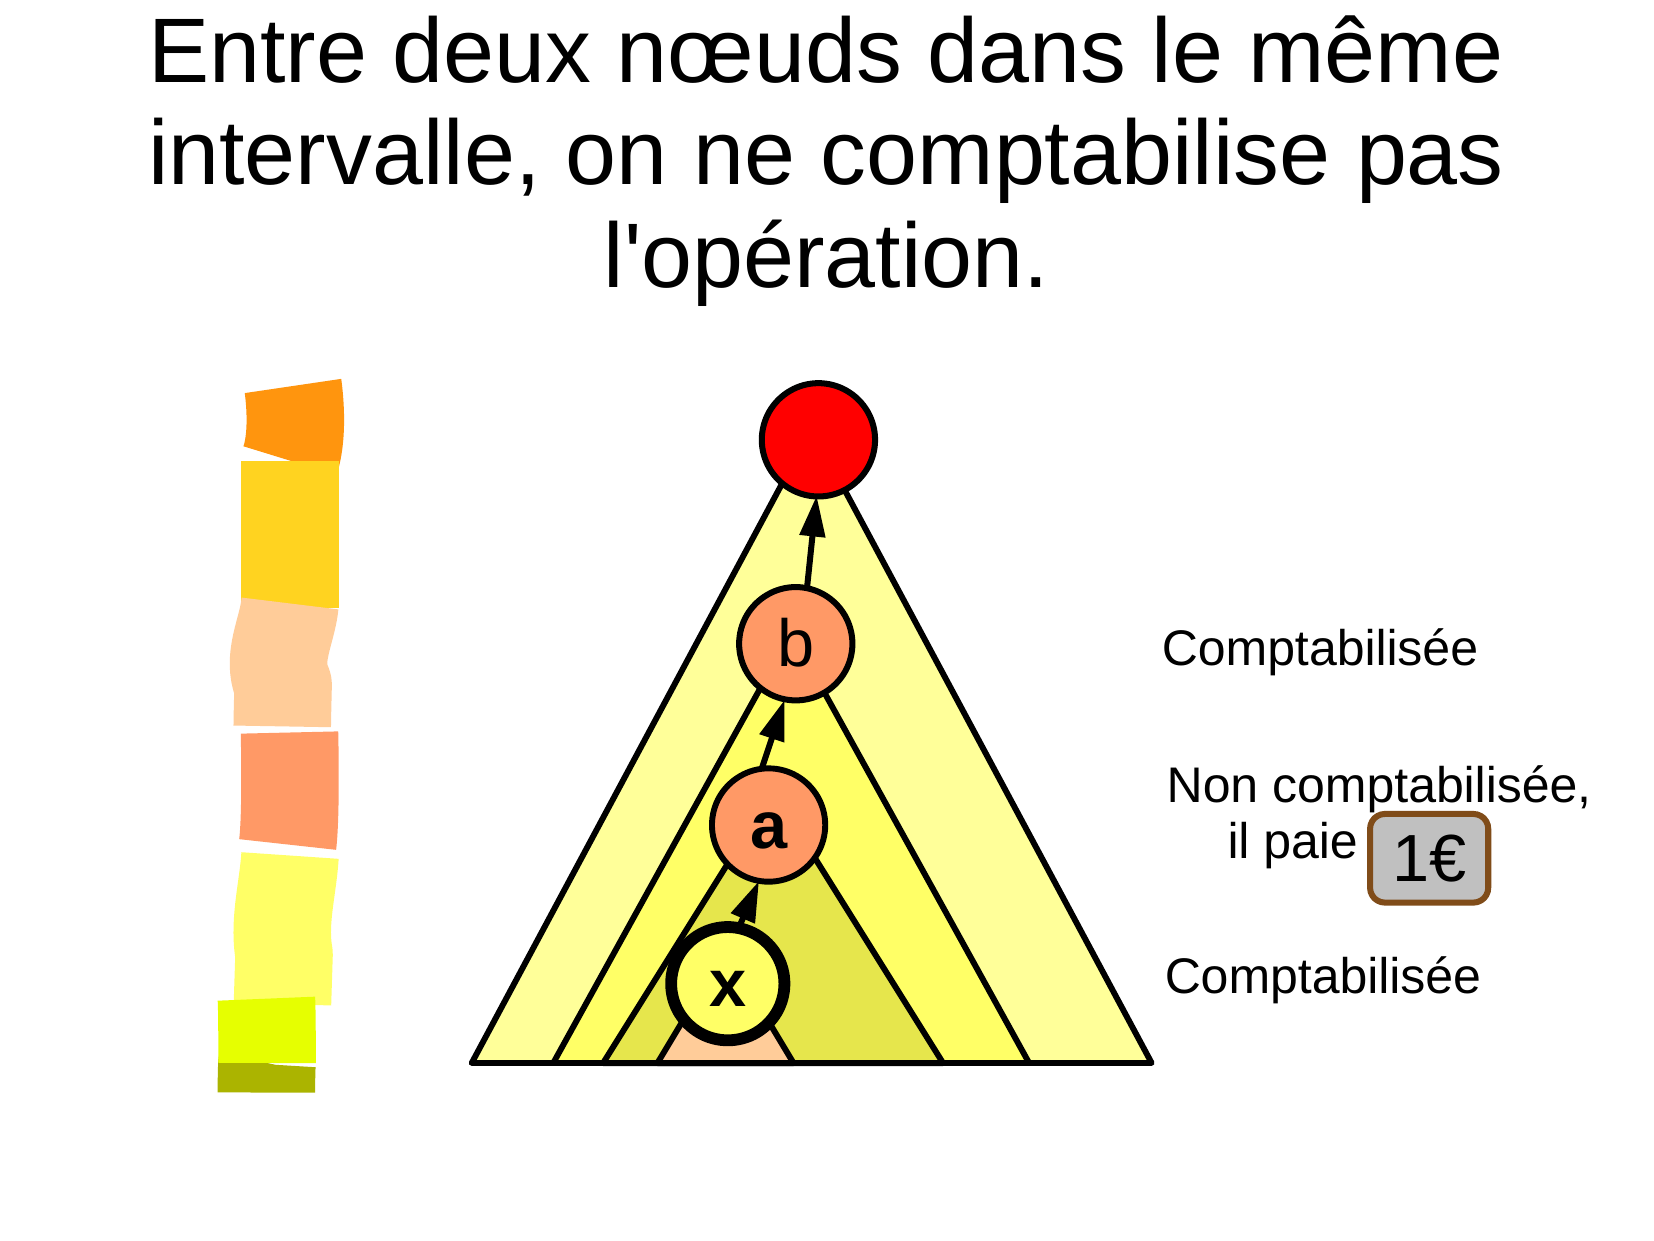

# Entre deux nœuds dans le même intervalle, on ne comptabilise pas l'opération.
b
Comptabilisée
Non comptabilisée,
 il paie
a
1€
x
Comptabilisée